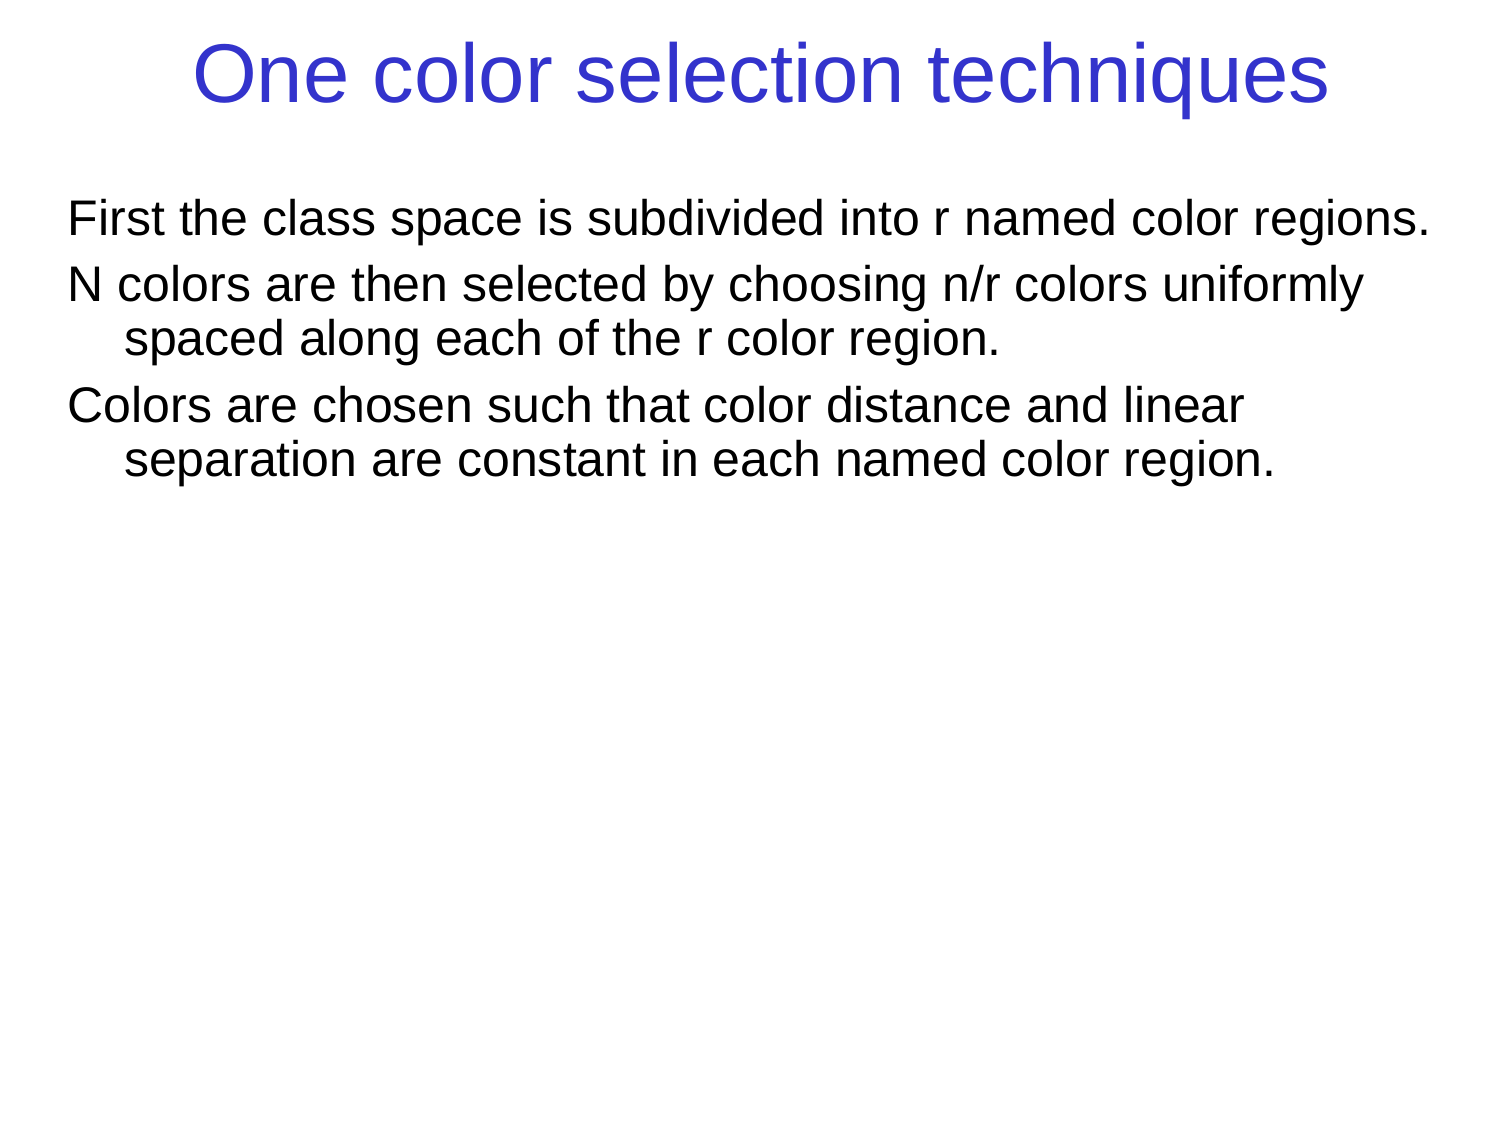

# One color selection techniques
First the class space is subdivided into r named color regions.
N colors are then selected by choosing n/r colors uniformly spaced along each of the r color region.
Colors are chosen such that color distance and linear separation are constant in each named color region.